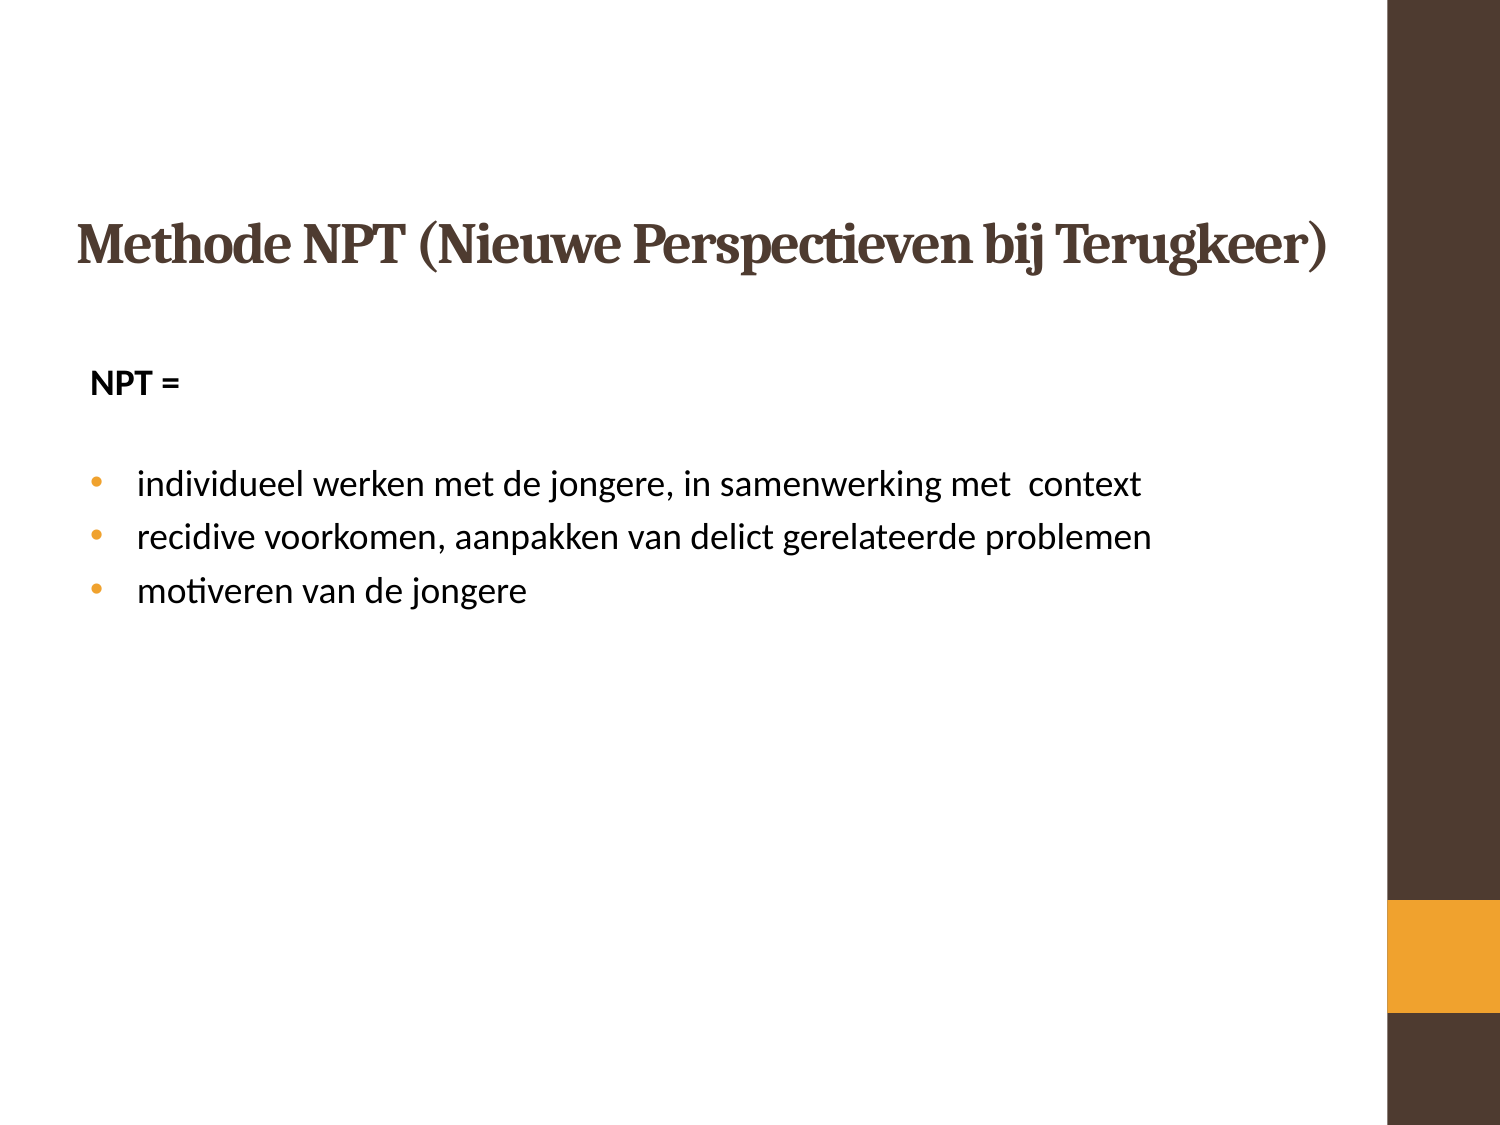

# Methode NPT (Nieuwe Perspectieven bij Terugkeer)
NPT =
individueel werken met de jongere, in samenwerking met context
recidive voorkomen, aanpakken van delict gerelateerde problemen
motiveren van de jongere